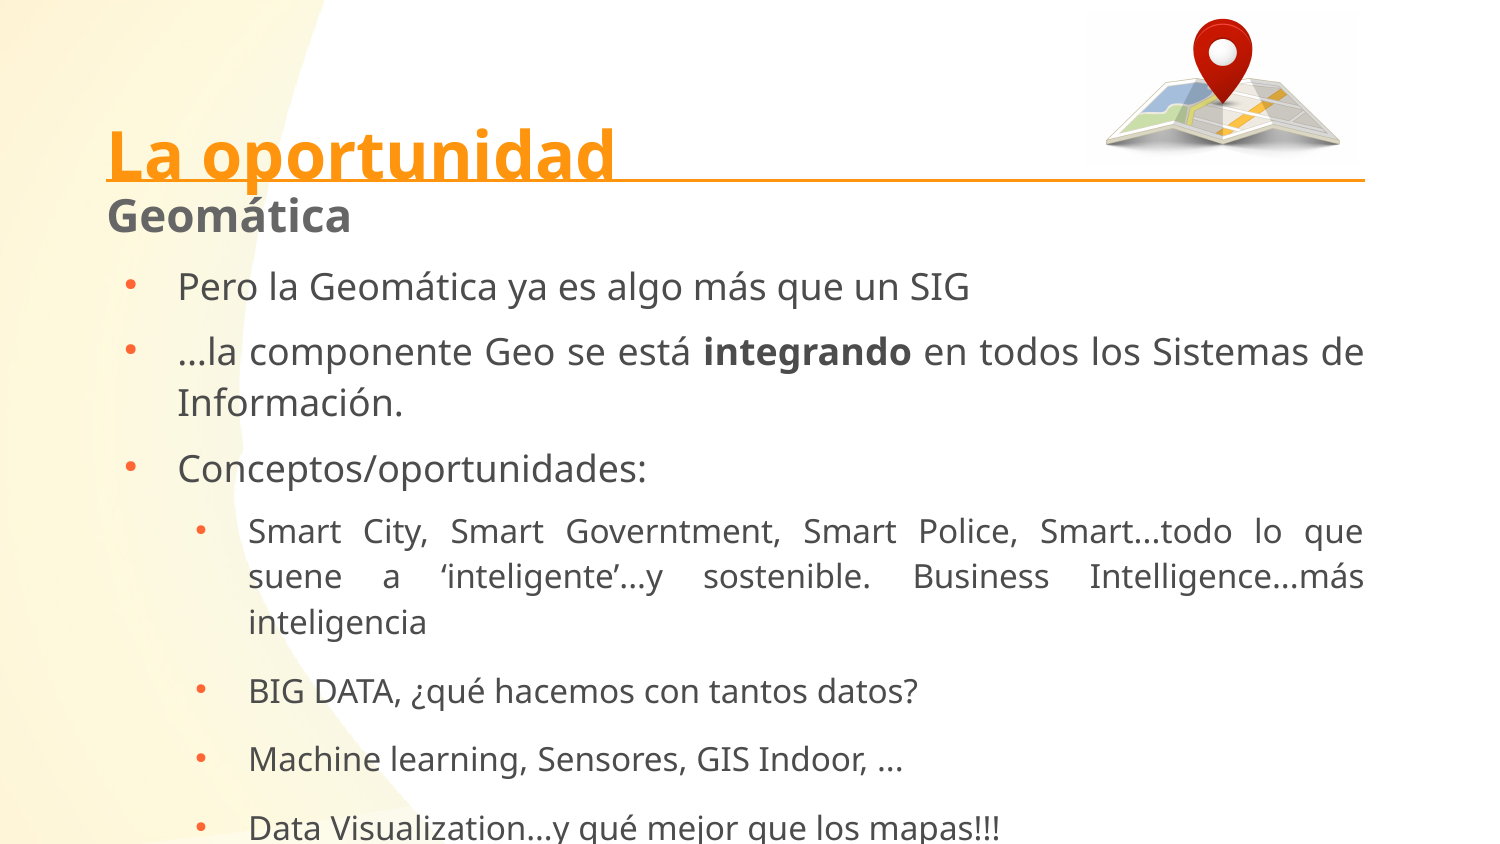

# La oportunidad
Geomática
Pero la Geomática ya es algo más que un SIG
…la componente Geo se está integrando en todos los Sistemas de Información.
Conceptos/oportunidades:
Smart City, Smart Governtment, Smart Police, Smart...todo lo que suene a ‘inteligente’...y sostenible. Business Intelligence...más inteligencia
BIG DATA, ¿qué hacemos con tantos datos?
Machine learning, Sensores, GIS Indoor, ...
Data Visualization…y qué mejor que los mapas!!!